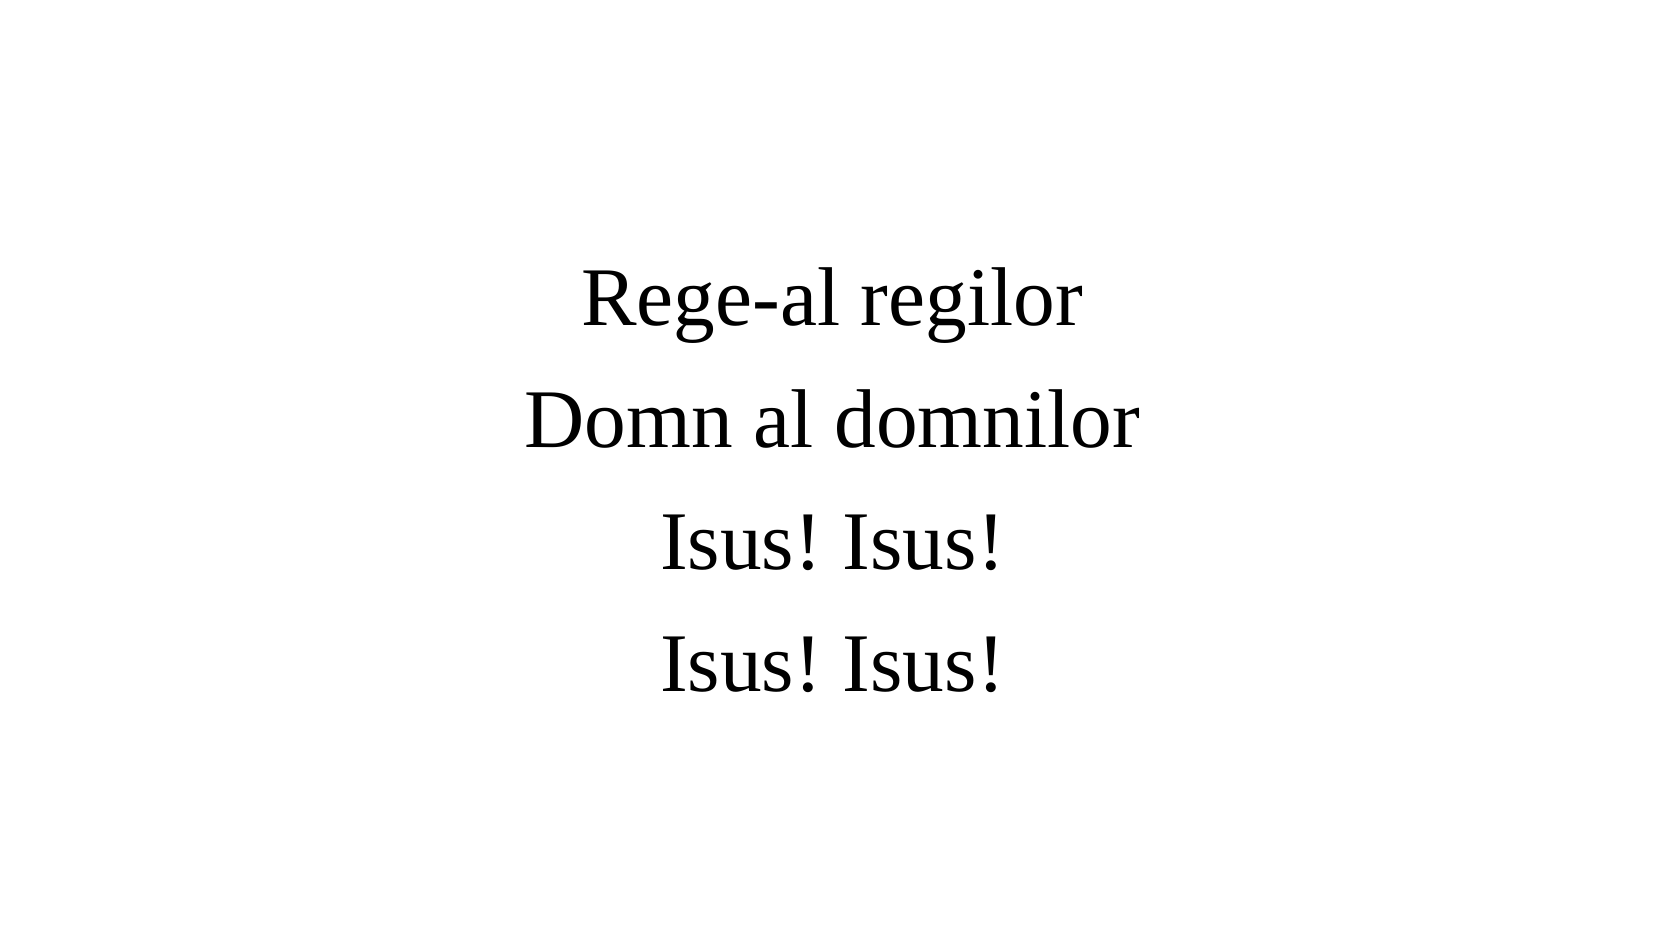

# Rege-al regilor
Domn al domnilor
Isus! Isus!
Isus! Isus!